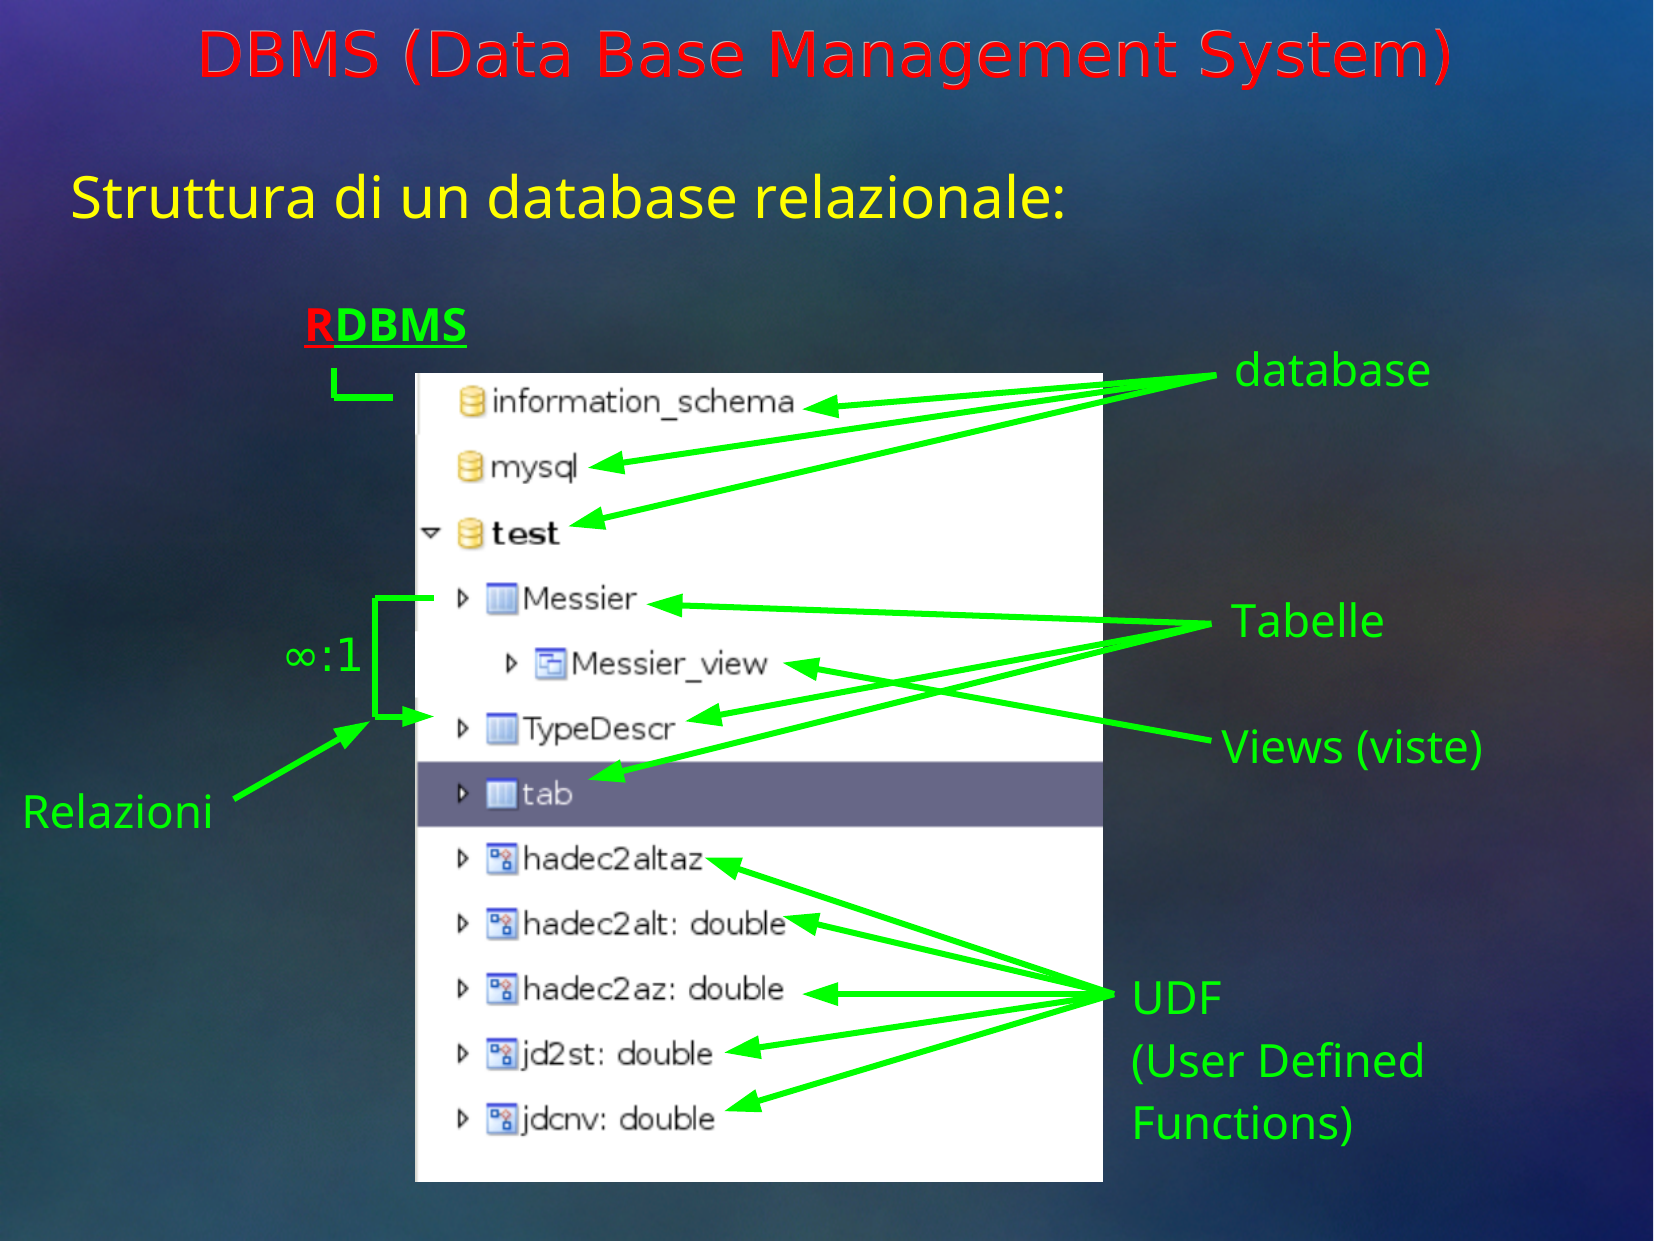

Struttura di un database relazionale:
RDBMS
database
Tabelle
∞:1
Views (viste)
Relazioni
UDF
(User Defined
Functions)